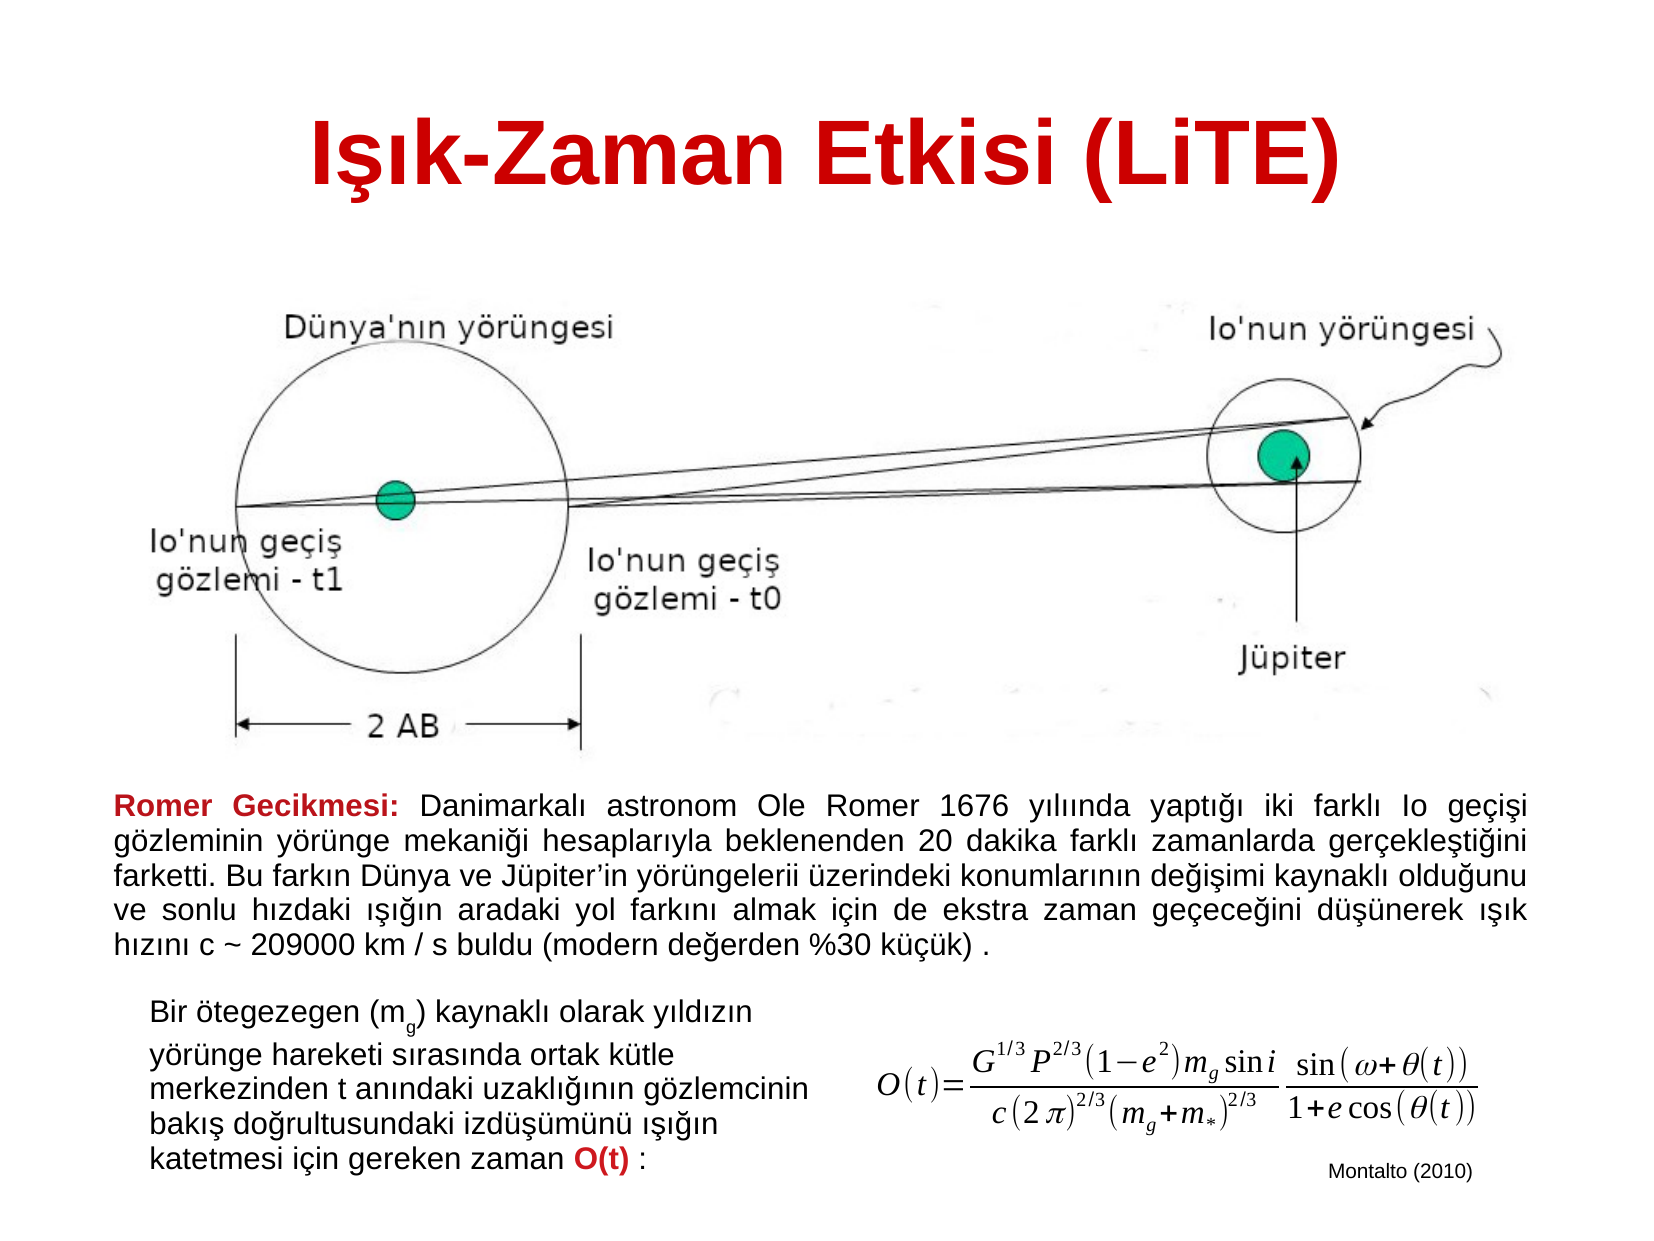

# Işık-Zaman Etkisi (LiTE)
Romer Gecikmesi: Danimarkalı astronom Ole Romer 1676 yılıında yaptığı iki farklı Io geçişi gözleminin yörünge mekaniği hesaplarıyla beklenenden 20 dakika farklı zamanlarda gerçekleştiğini farketti. Bu farkın Dünya ve Jüpiter’in yörüngelerii üzerindeki konumlarının değişimi kaynaklı olduğunu ve sonlu hızdaki ışığın aradaki yol farkını almak için de ekstra zaman geçeceğini düşünerek ışık hızını c ~ 209000 km / s buldu (modern değerden %30 küçük) .
Bir ötegezegen (mg) kaynaklı olarak yıldızın yörünge hareketi sırasında ortak kütle merkezinden t anındaki uzaklığının gözlemcinin bakış doğrultusundaki izdüşümünü ışığın katetmesi için gereken zaman O(t) :
Montalto (2010)